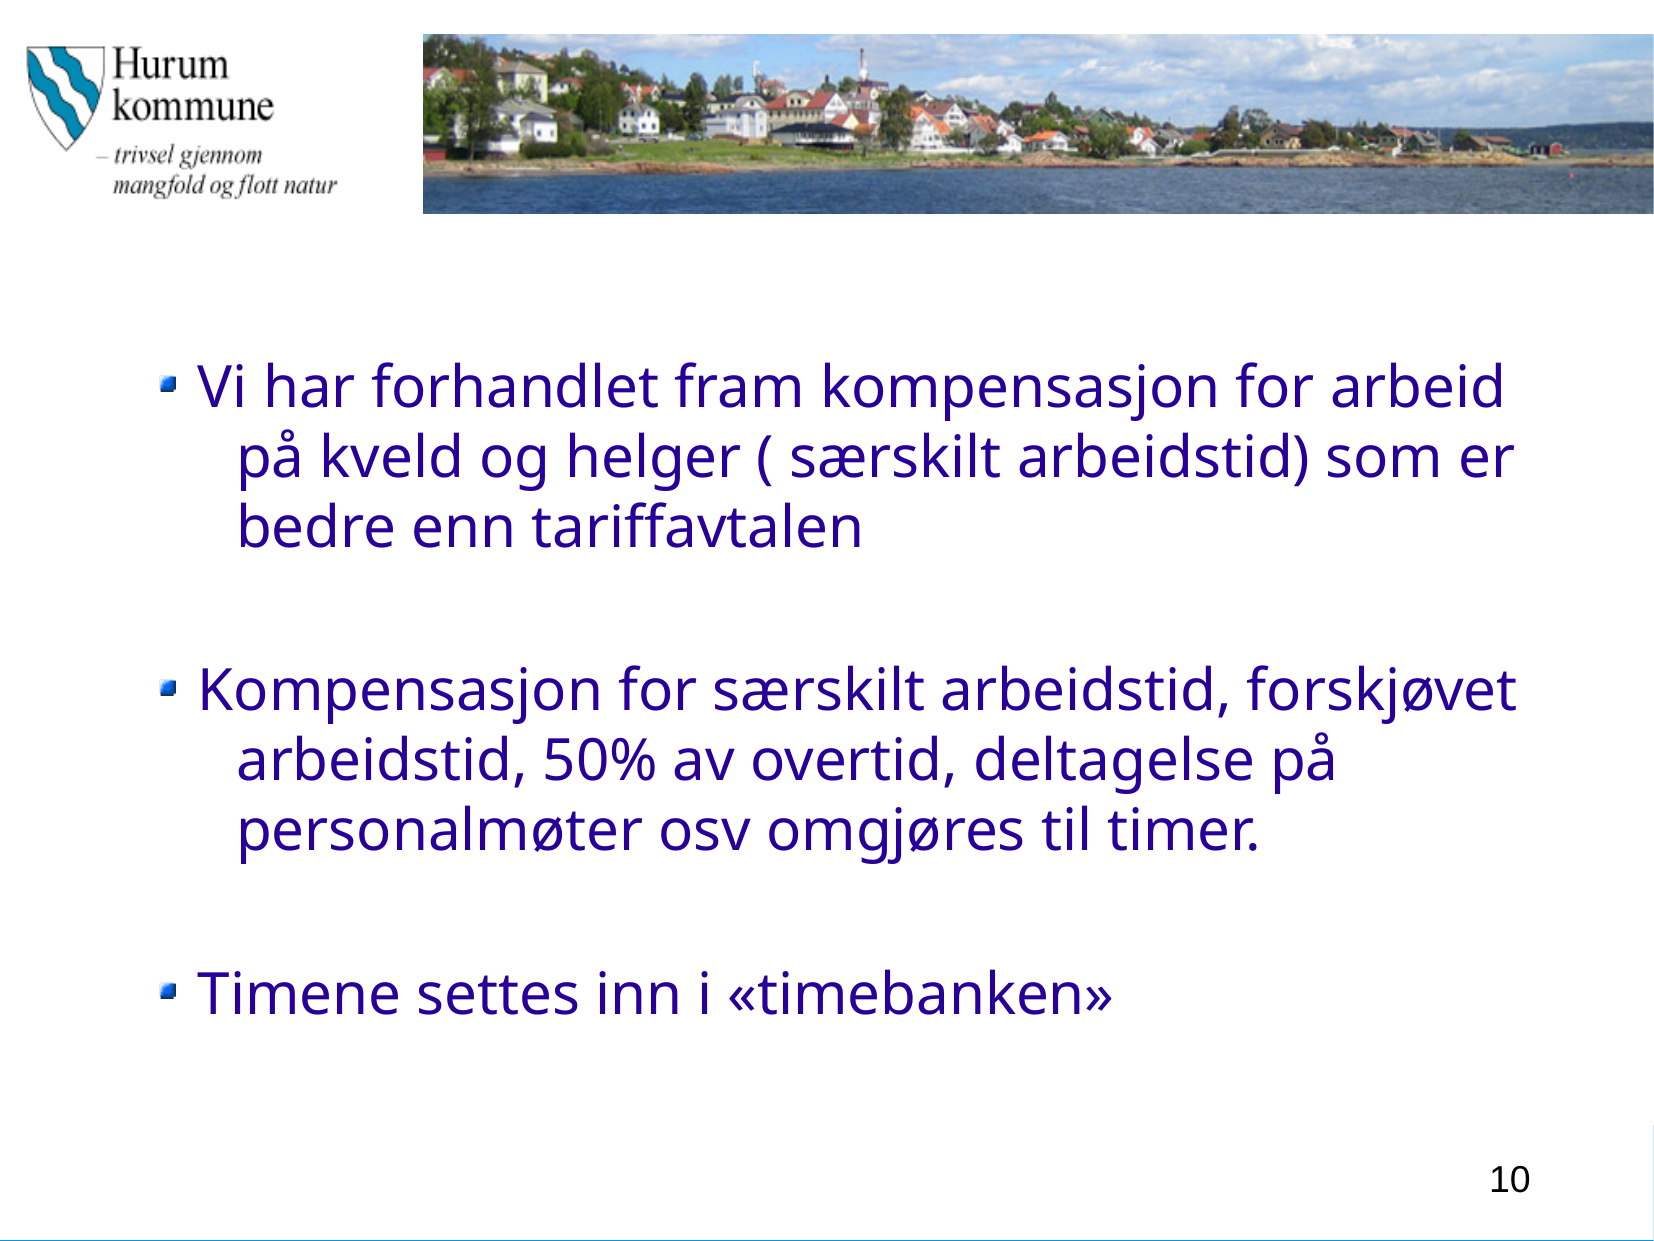

# Vi har forhandlet fram kompensasjon for arbeid på kveld og helger ( særskilt arbeidstid) som er bedre enn tariffavtalen
Kompensasjon for særskilt arbeidstid, forskjøvet arbeidstid, 50% av overtid, deltagelse på personalmøter osv omgjøres til timer.
Timene settes inn i «timebanken»
- trivsel gjennom mangfold og flott natur